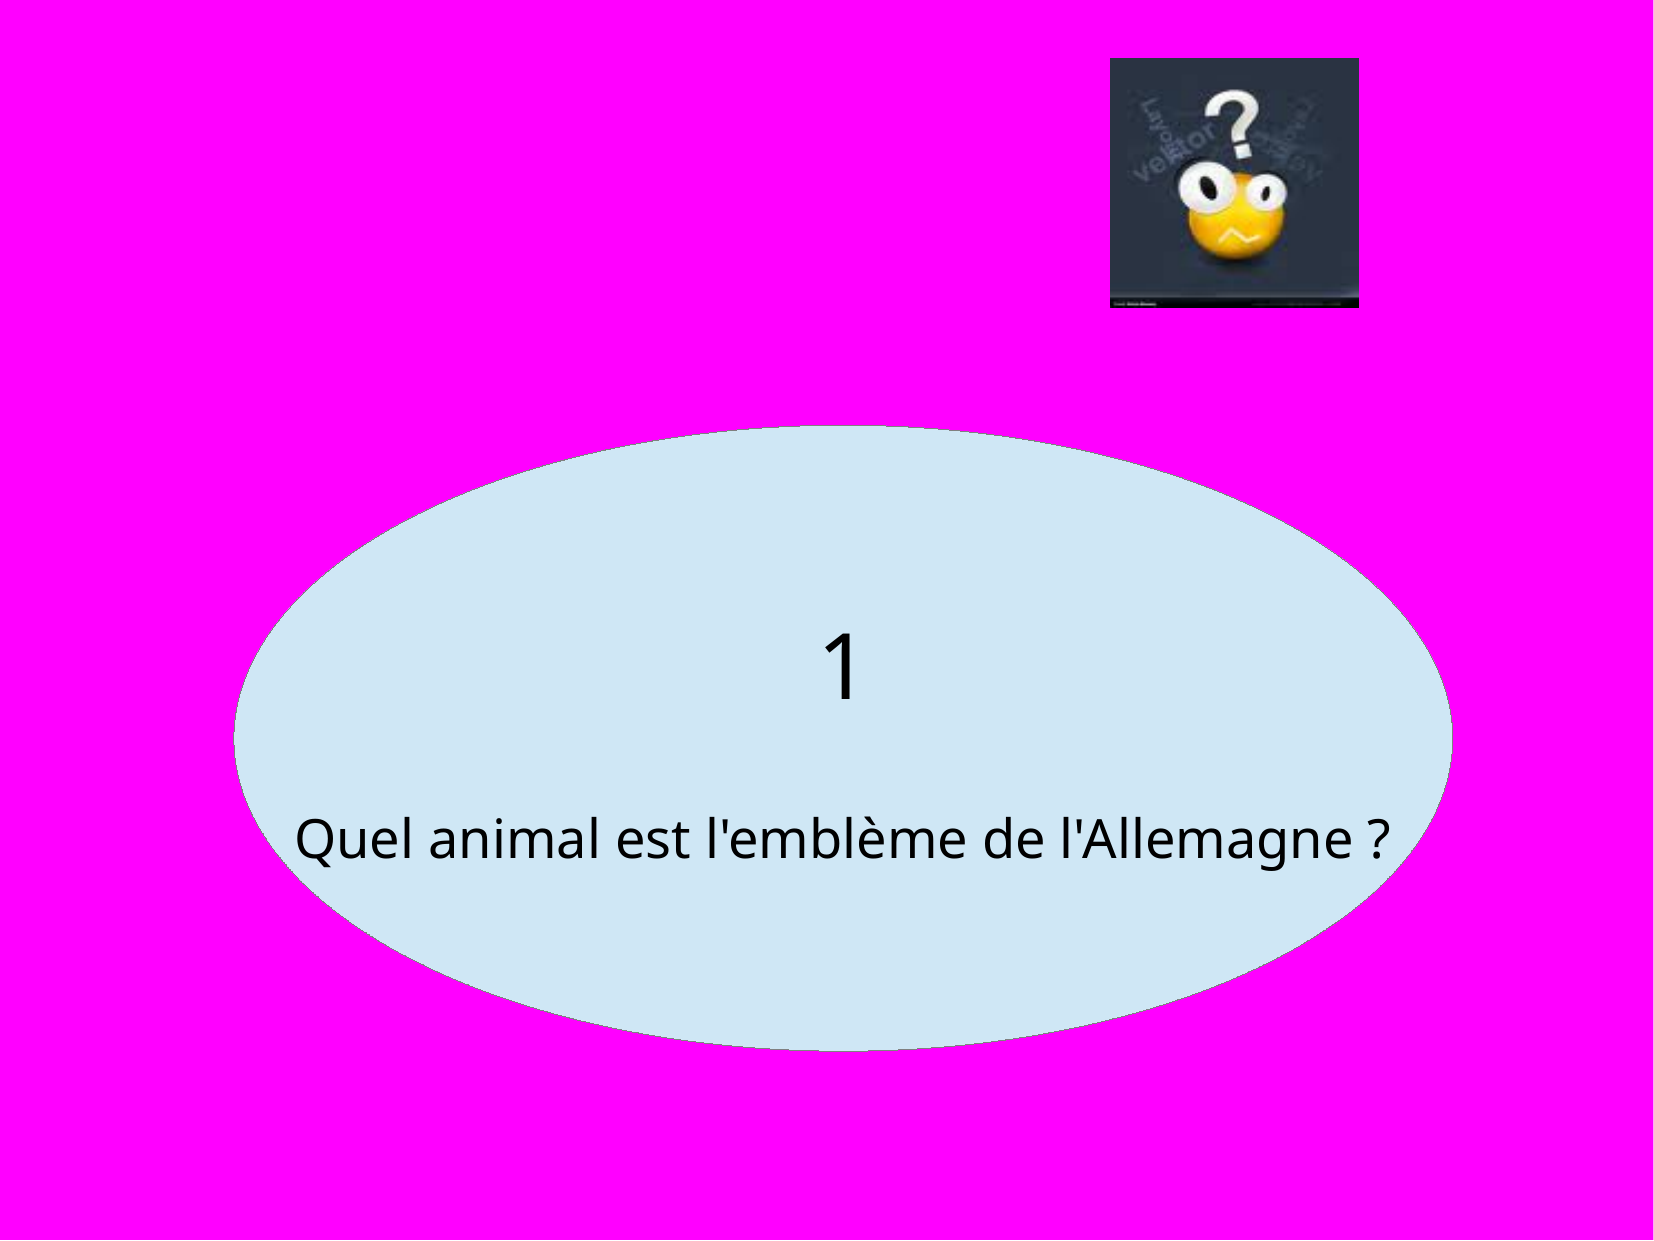

#
1
Quel animal est l'emblème de l'Allemagne ?